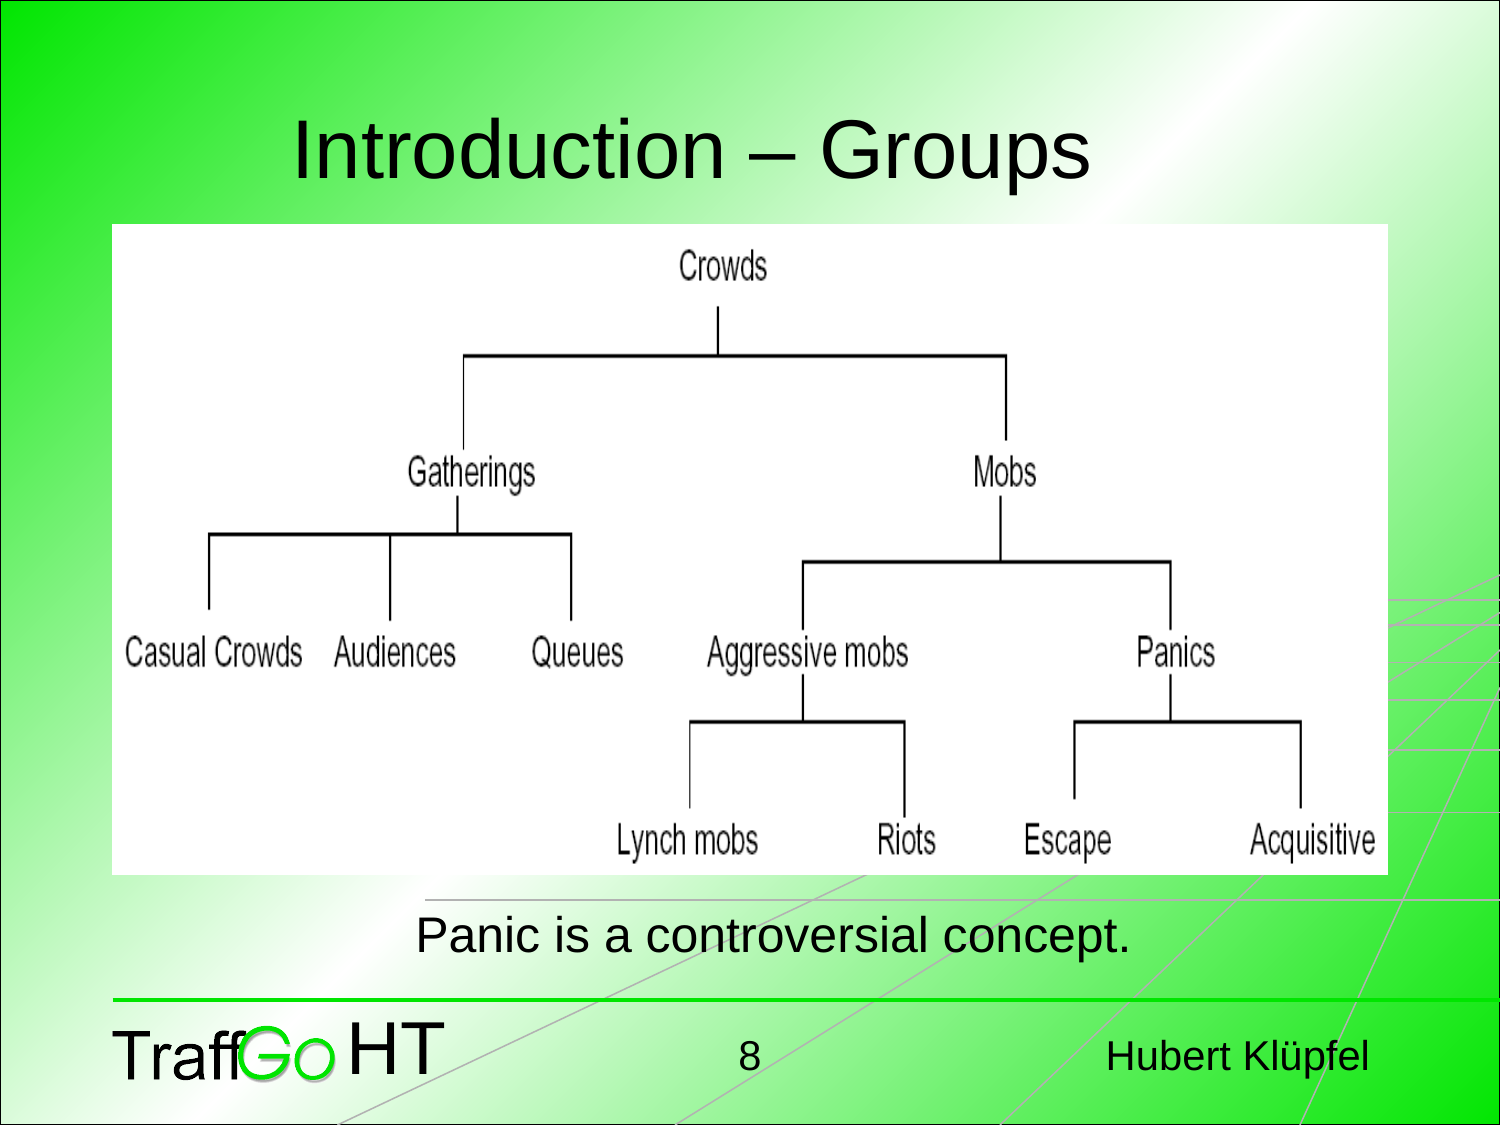

# Introduction – Groups
Panic is a controversial concept.